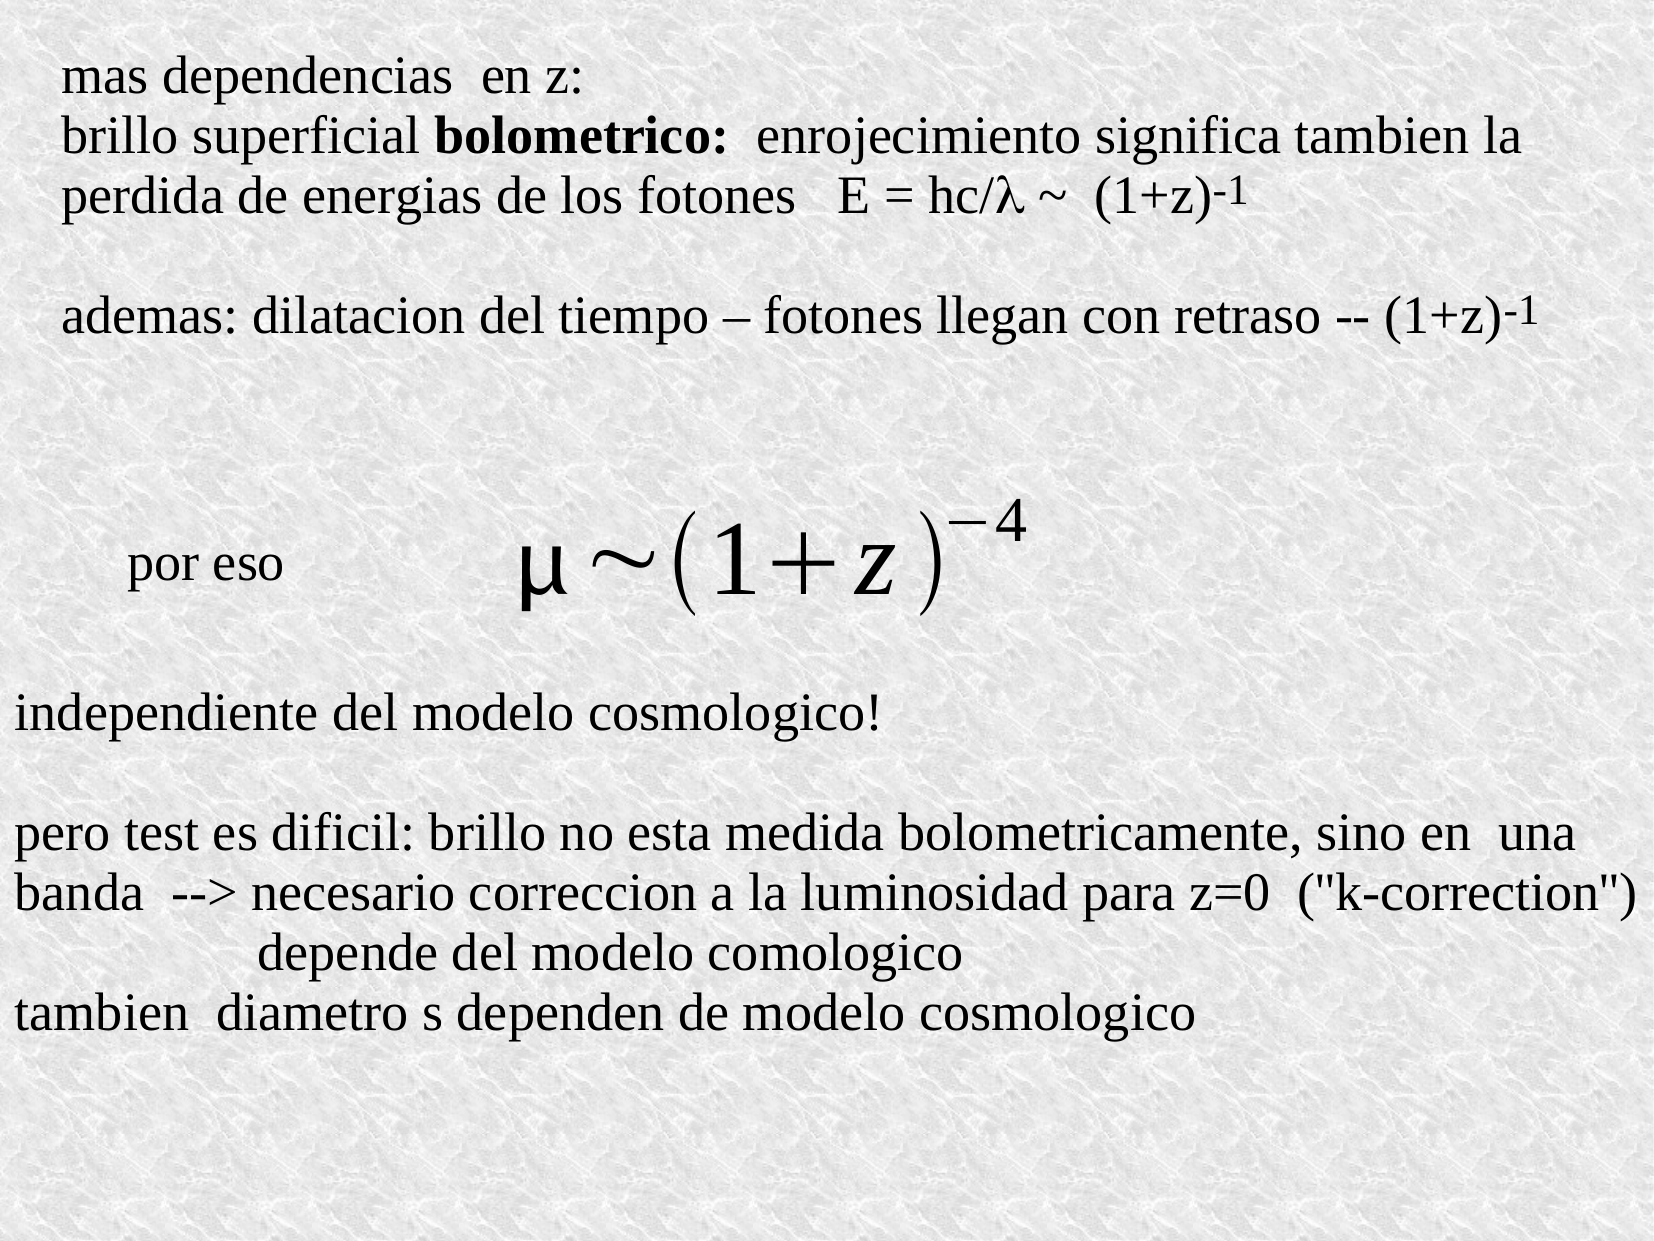

mas dependencias en z:
brillo superficial bolometrico: enrojecimiento significa tambien la
perdida de energias de los fotones E = hc/ ~ (1+z)-1
ademas: dilatacion del tiempo – fotones llegan con retraso -- (1+z)-1
por eso
independiente del modelo cosmologico!
pero test es dificil: brillo no esta medida bolometricamente, sino en una
banda --> necesario correccion a la luminosidad para z=0 (''k-correction'')
 depende del modelo comologico
tambien diametro s dependen de modelo cosmologico